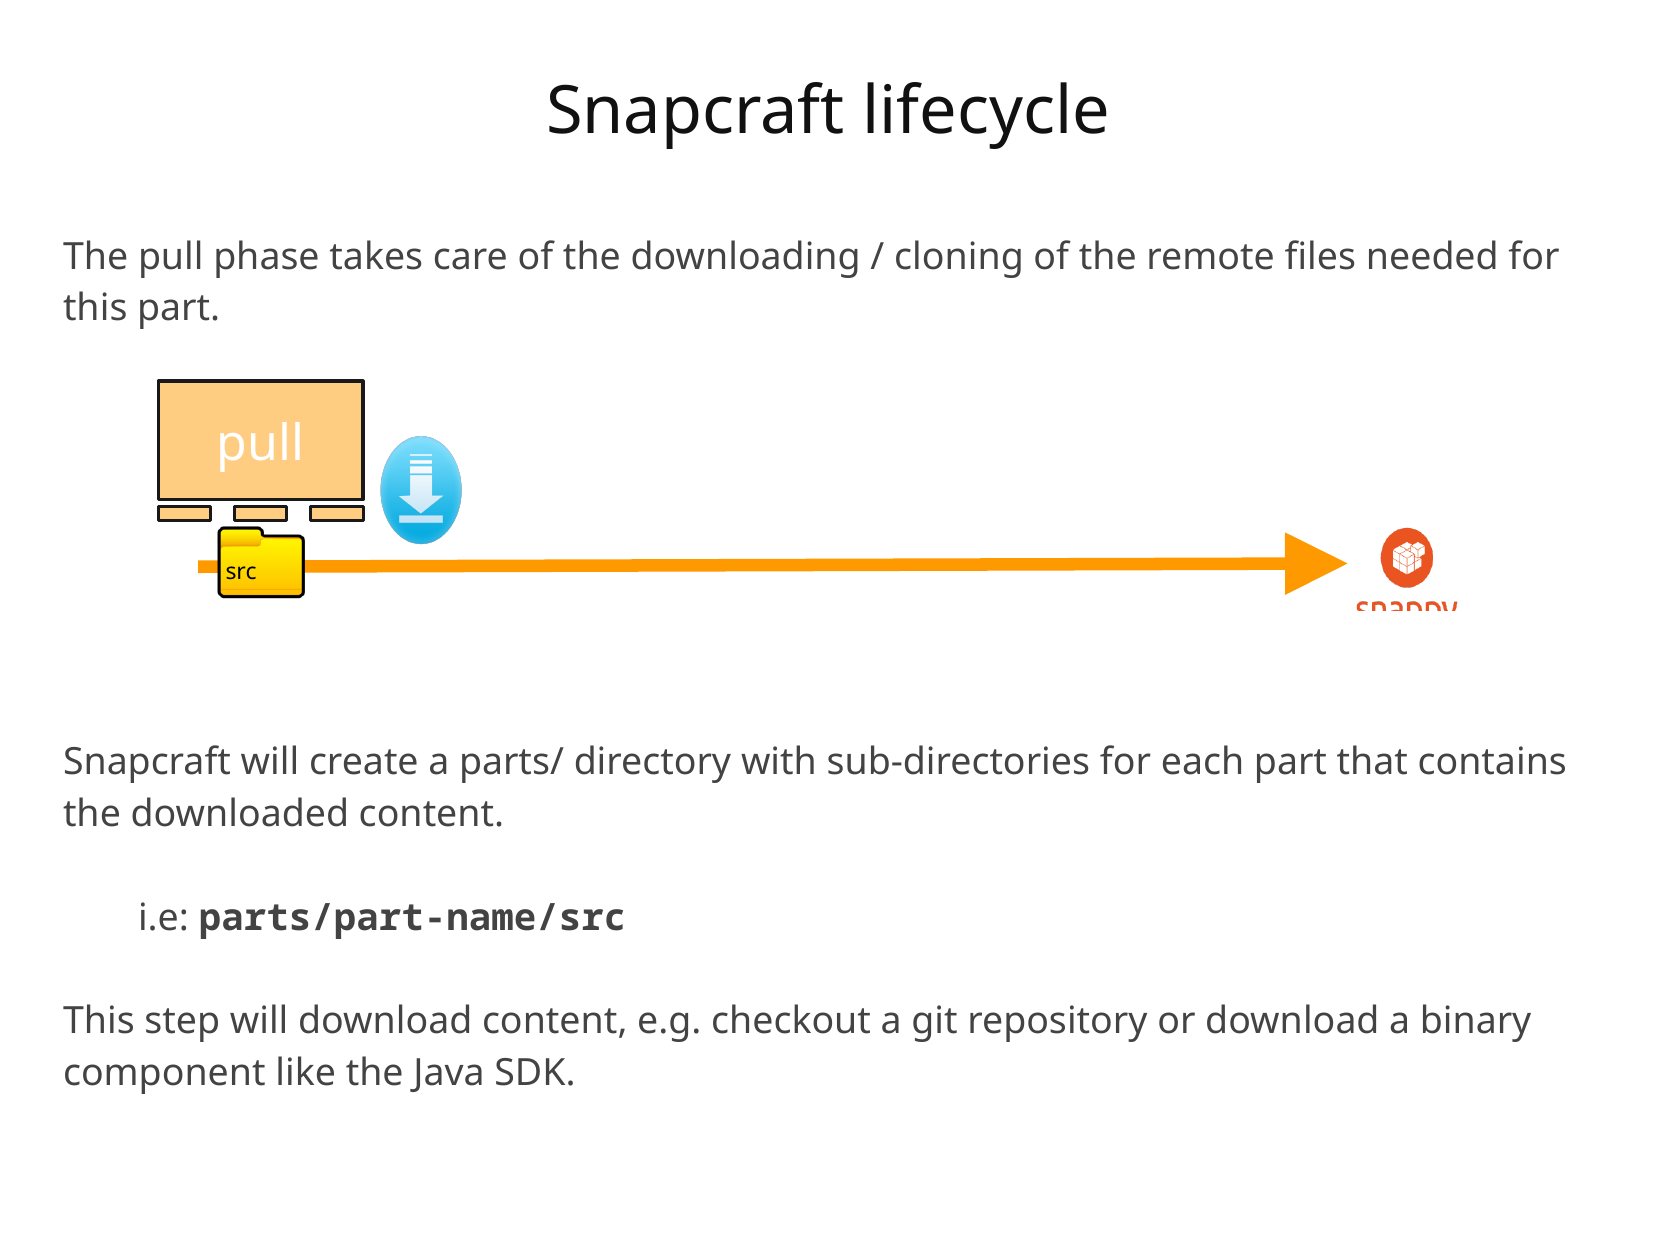

Snapcraft lifecycle
The pull phase takes care of the downloading / cloning of the remote files needed for this part.
Snapcraft will create a parts/ directory with sub-directories for each part that contains the downloaded content.
	i.e: parts/part-name/src
This step will download content, e.g. checkout a git repository or download a binary component like the Java SDK.
ubuntu-core
pull
src